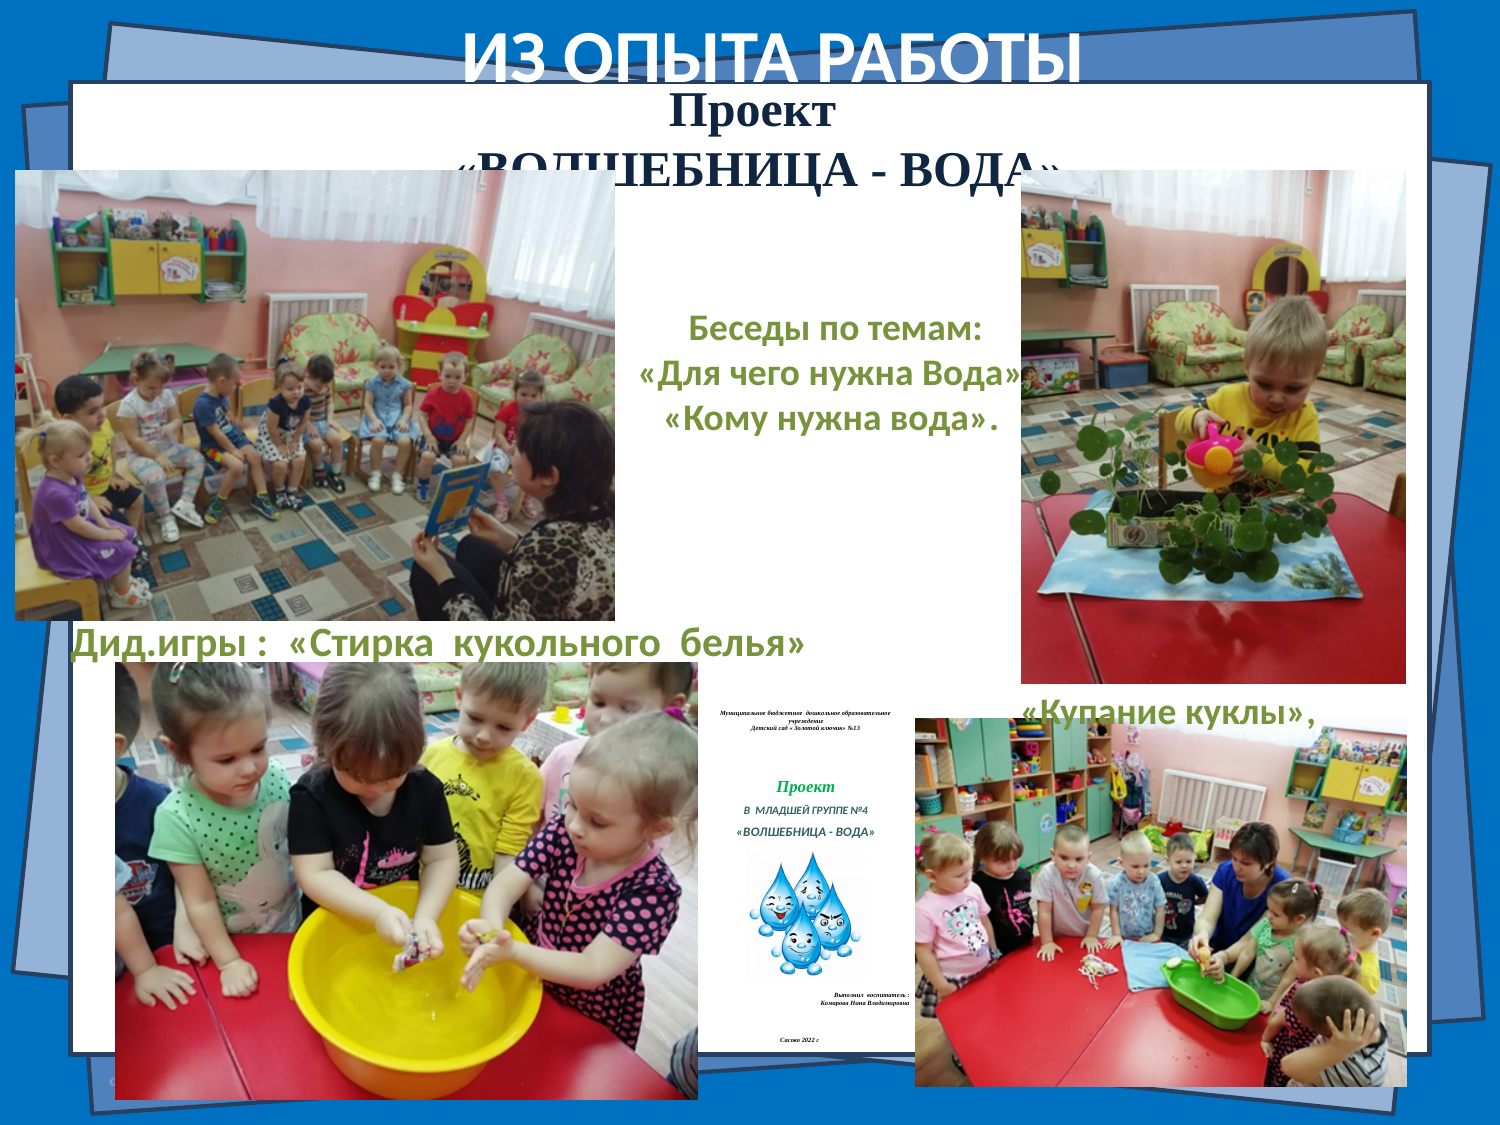

ИЗ ОПЫТА РАБОТЫ
Проект
«ВОЛШЕБНИЦА - ВОДА»
Беседы по темам:
 «Для чего нужна Вода»,
«Кому нужна вода».
Дид.игры : «Стирка кукольного белья»
 «Купание куклы»,